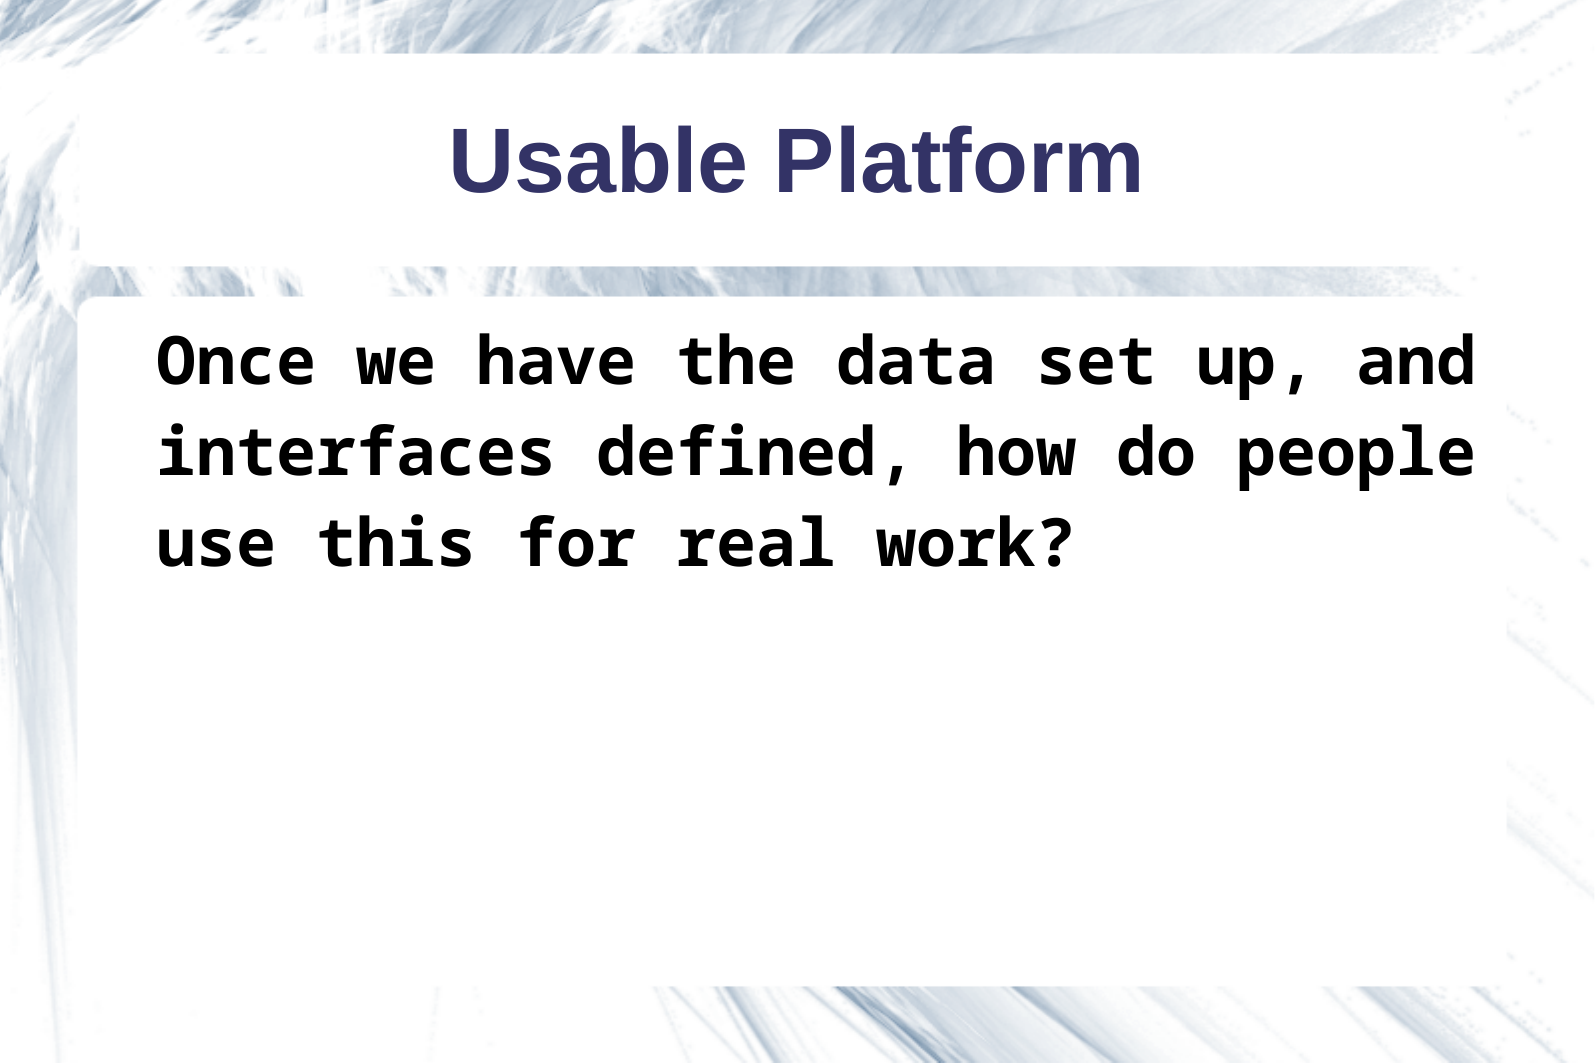

# Usable Platform
Once we have the data set up, and interfaces defined, how do people use this for real work?